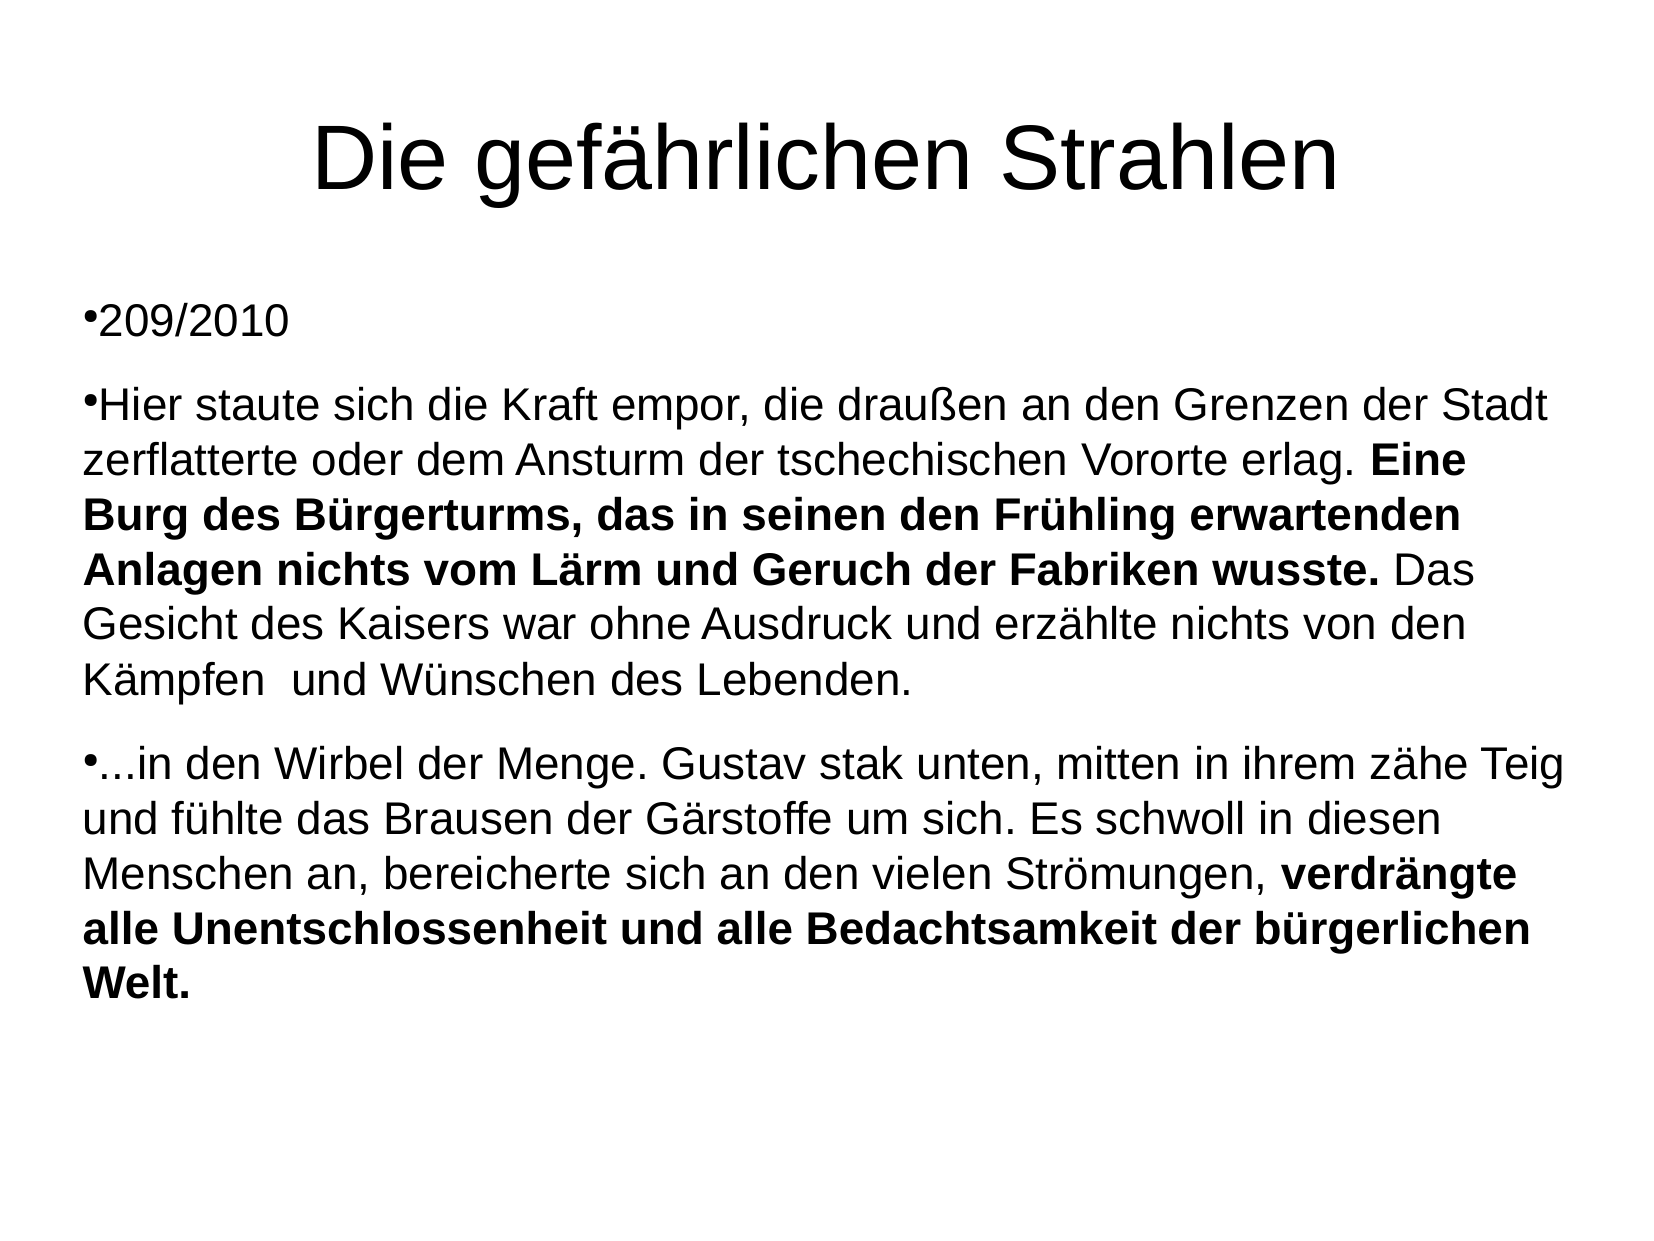

# Die gefährlichen Strahlen
209/2010
Hier staute sich die Kraft empor, die draußen an den Grenzen der Stadt zerflatterte oder dem Ansturm der tschechischen Vororte erlag. Eine Burg des Bürgerturms, das in seinen den Frühling erwartenden Anlagen nichts vom Lärm und Geruch der Fabriken wusste. Das Gesicht des Kaisers war ohne Ausdruck und erzählte nichts von den Kämpfen und Wünschen des Lebenden.
...in den Wirbel der Menge. Gustav stak unten, mitten in ihrem zähe Teig und fühlte das Brausen der Gärstoffe um sich. Es schwoll in diesen Menschen an, bereicherte sich an den vielen Strömungen, verdrängte alle Unentschlossenheit und alle Bedachtsamkeit der bürgerlichen Welt.